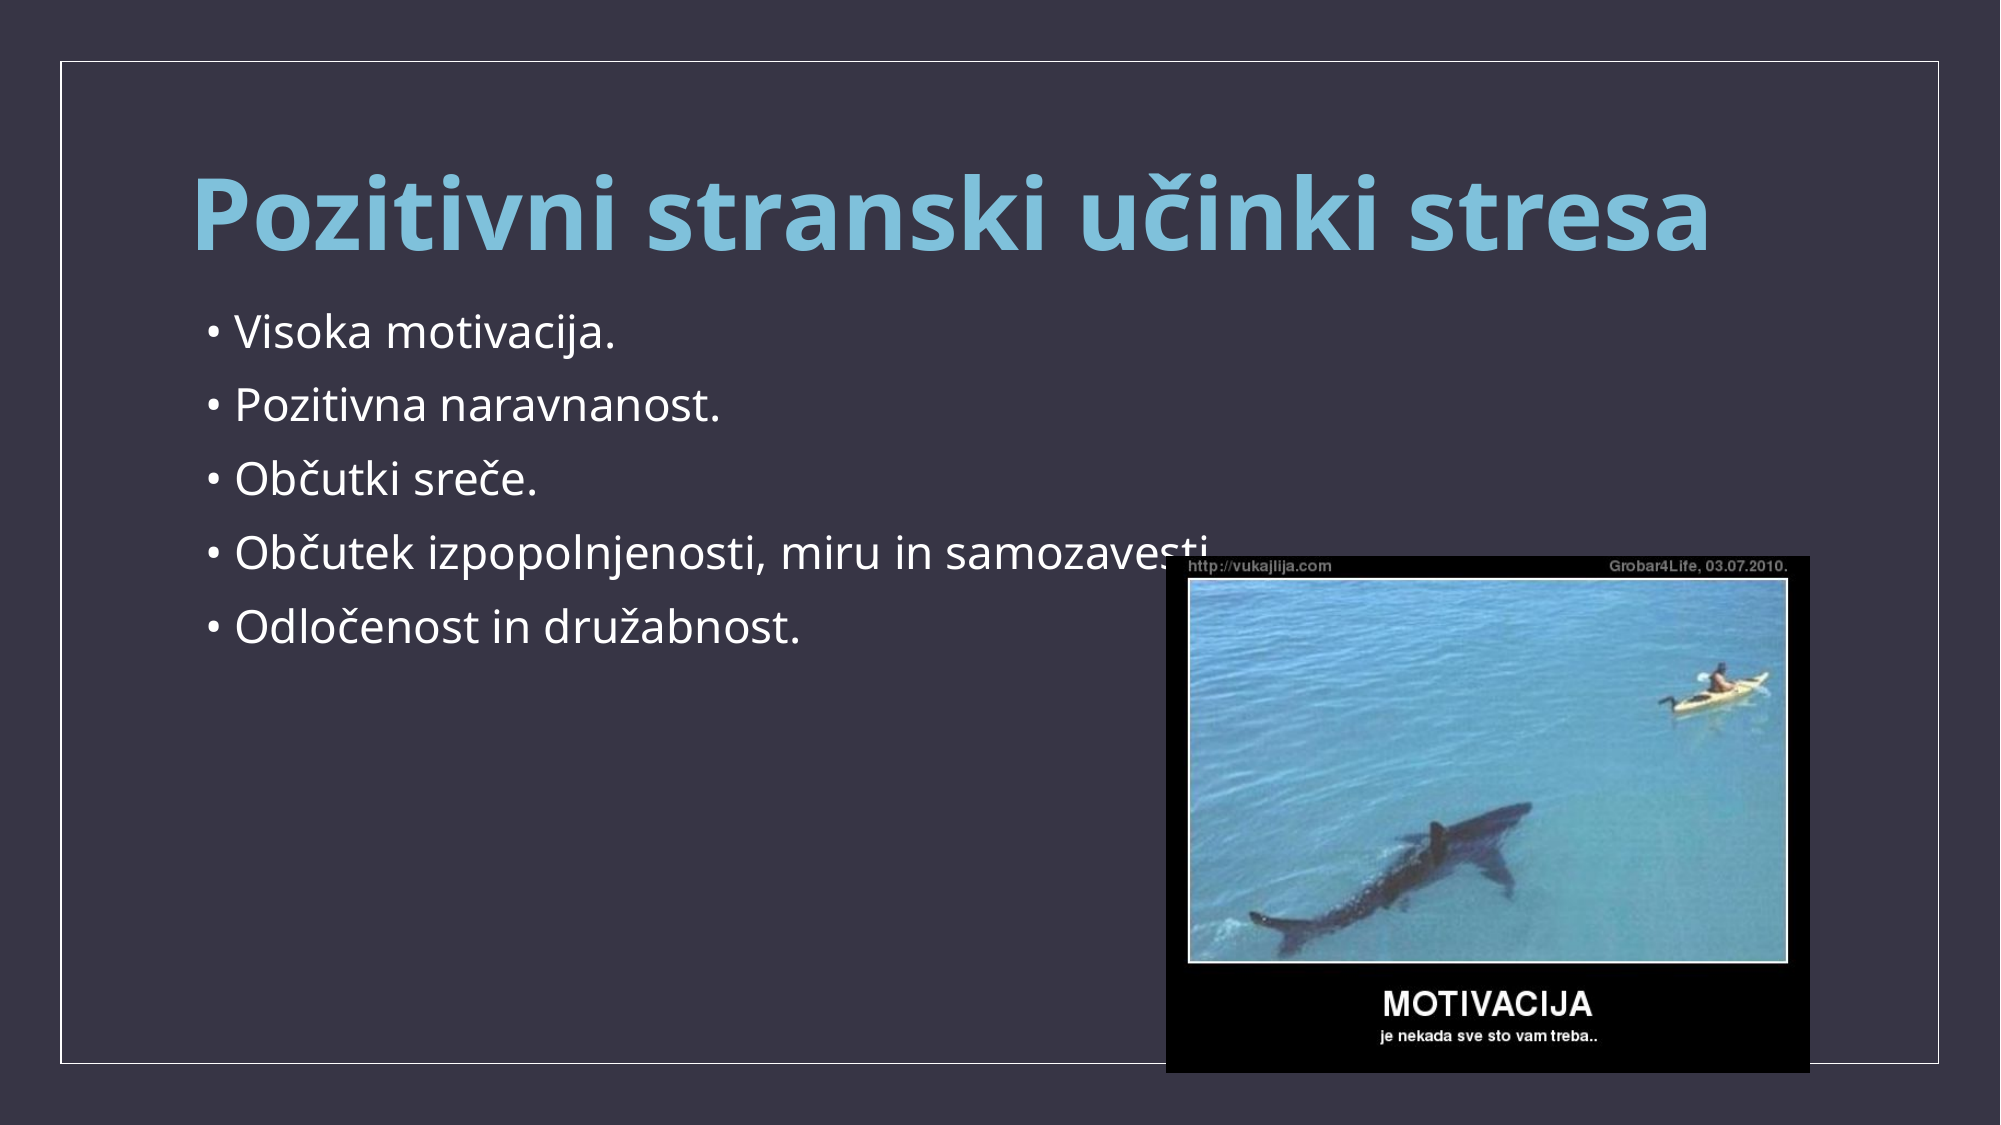

# Pozitivni stranski učinki stresa
• Visoka motivacija.
• Pozitivna naravnanost.
• Občutki sreče.
• Občutek izpopolnjenosti, miru in samozavesti.
• Odločenost in družabnost.